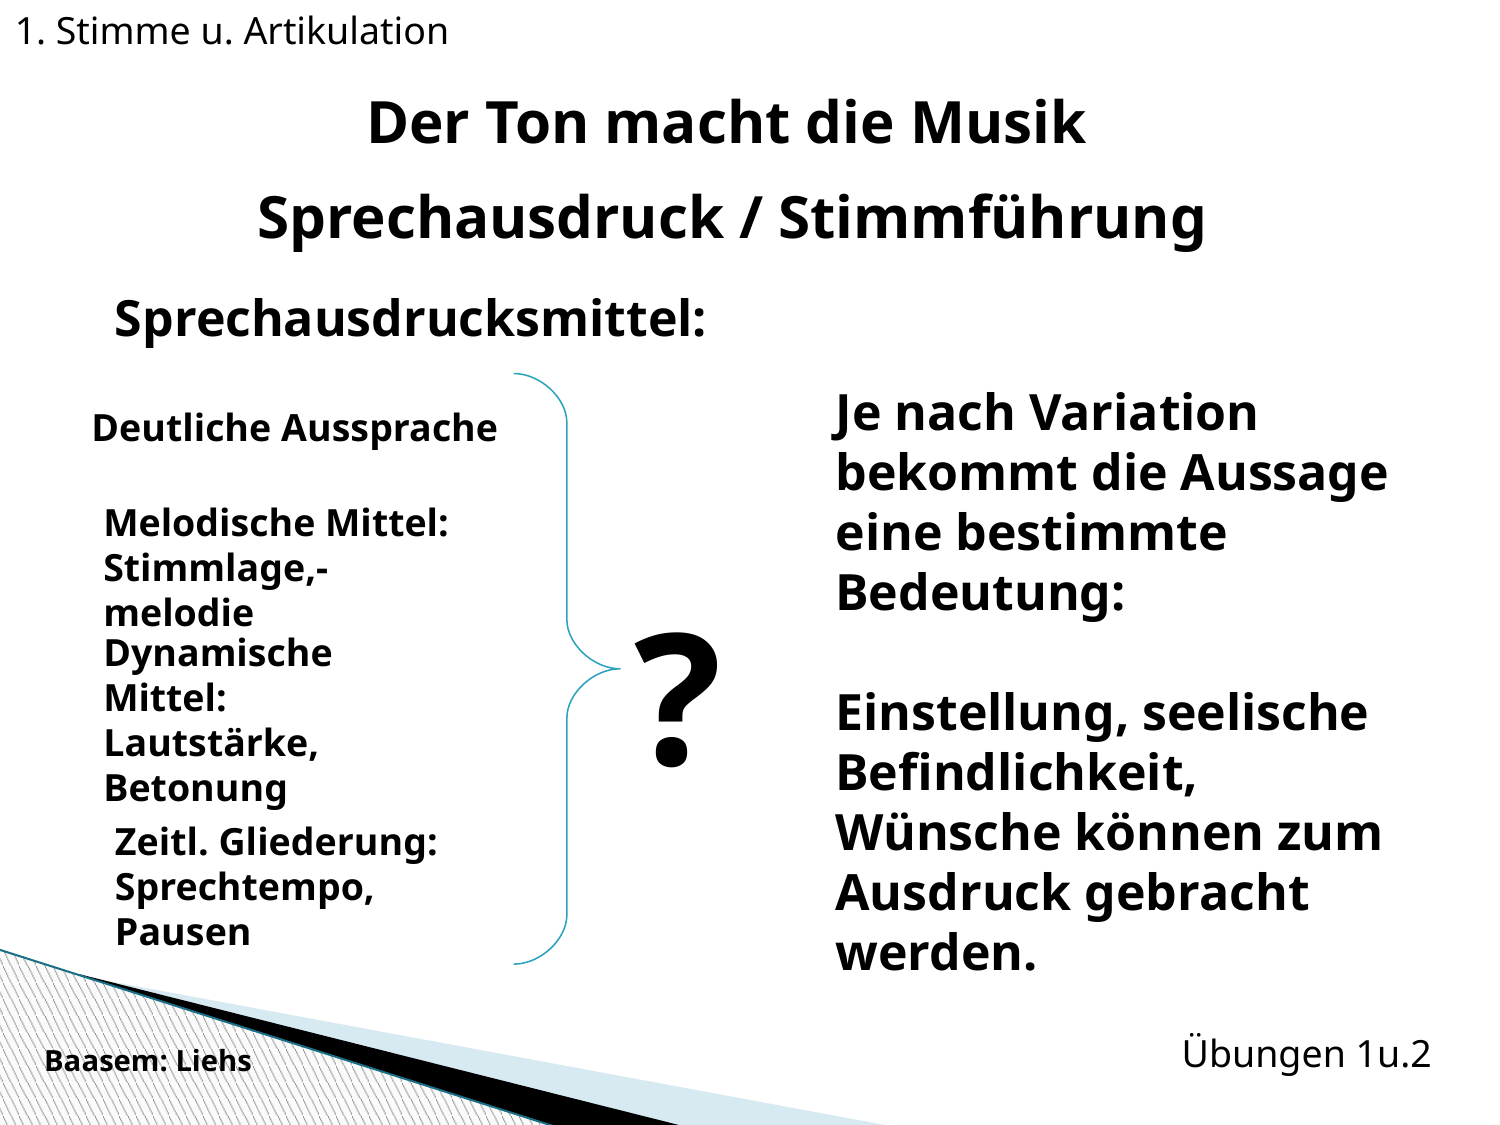

1. Stimme u. Artikulation
Der Ton macht die Musik
Sprechausdruck / Stimmführung
Sprechausdrucksmittel:
Je nach Variation bekommt die Aussage eine bestimmte Bedeutung:
Einstellung, seelische Befindlichkeit, Wünsche können zum Ausdruck gebracht werden.
Deutliche Aussprache
Melodische Mittel:
Stimmlage,-melodie
?
Dynamische Mittel:
Lautstärke, Betonung
Zeitl. Gliederung:
Sprechtempo, Pausen
Übungen 1u.2
Baasem: Liehs